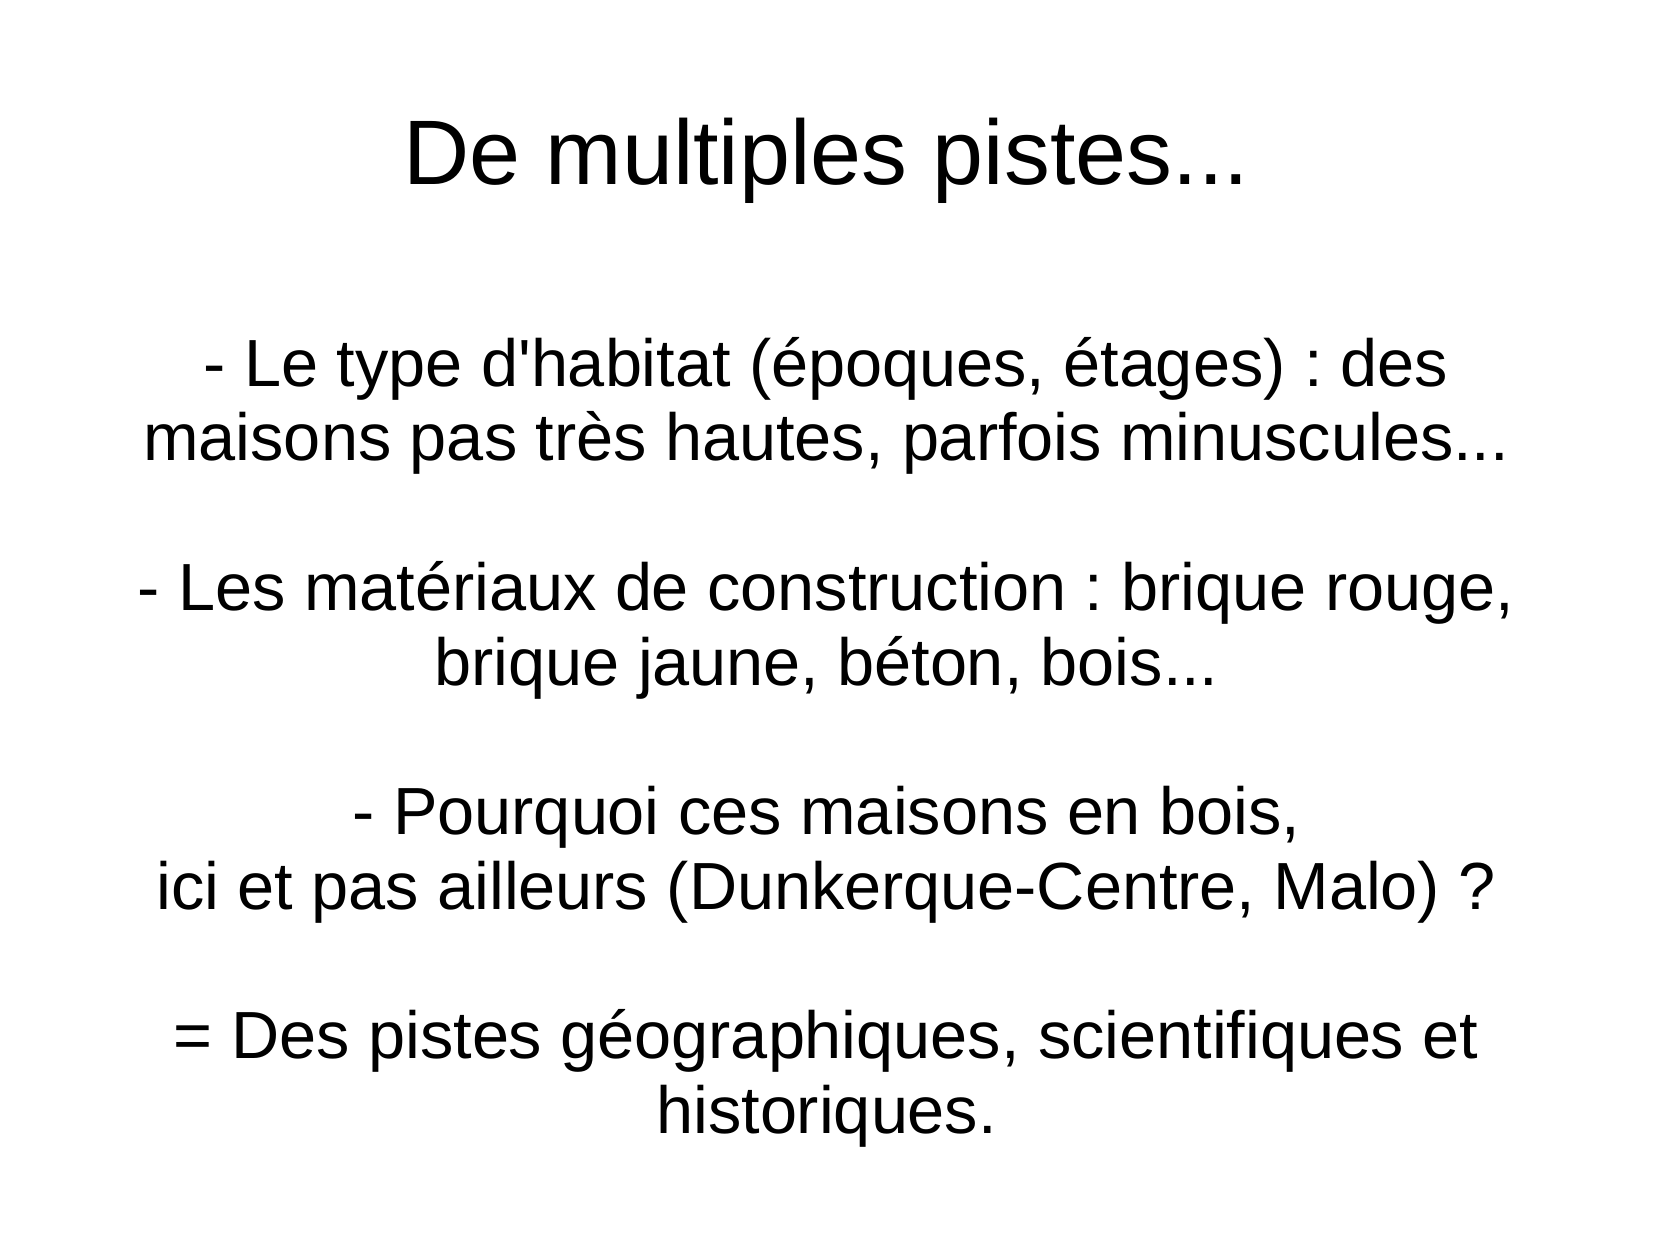

# De multiples pistes...
- Le type d'habitat (époques, étages) : des maisons pas très hautes, parfois minuscules...
- Les matériaux de construction : brique rouge, brique jaune, béton, bois...
- Pourquoi ces maisons en bois,
ici et pas ailleurs (Dunkerque-Centre, Malo) ?
= Des pistes géographiques, scientifiques et historiques.